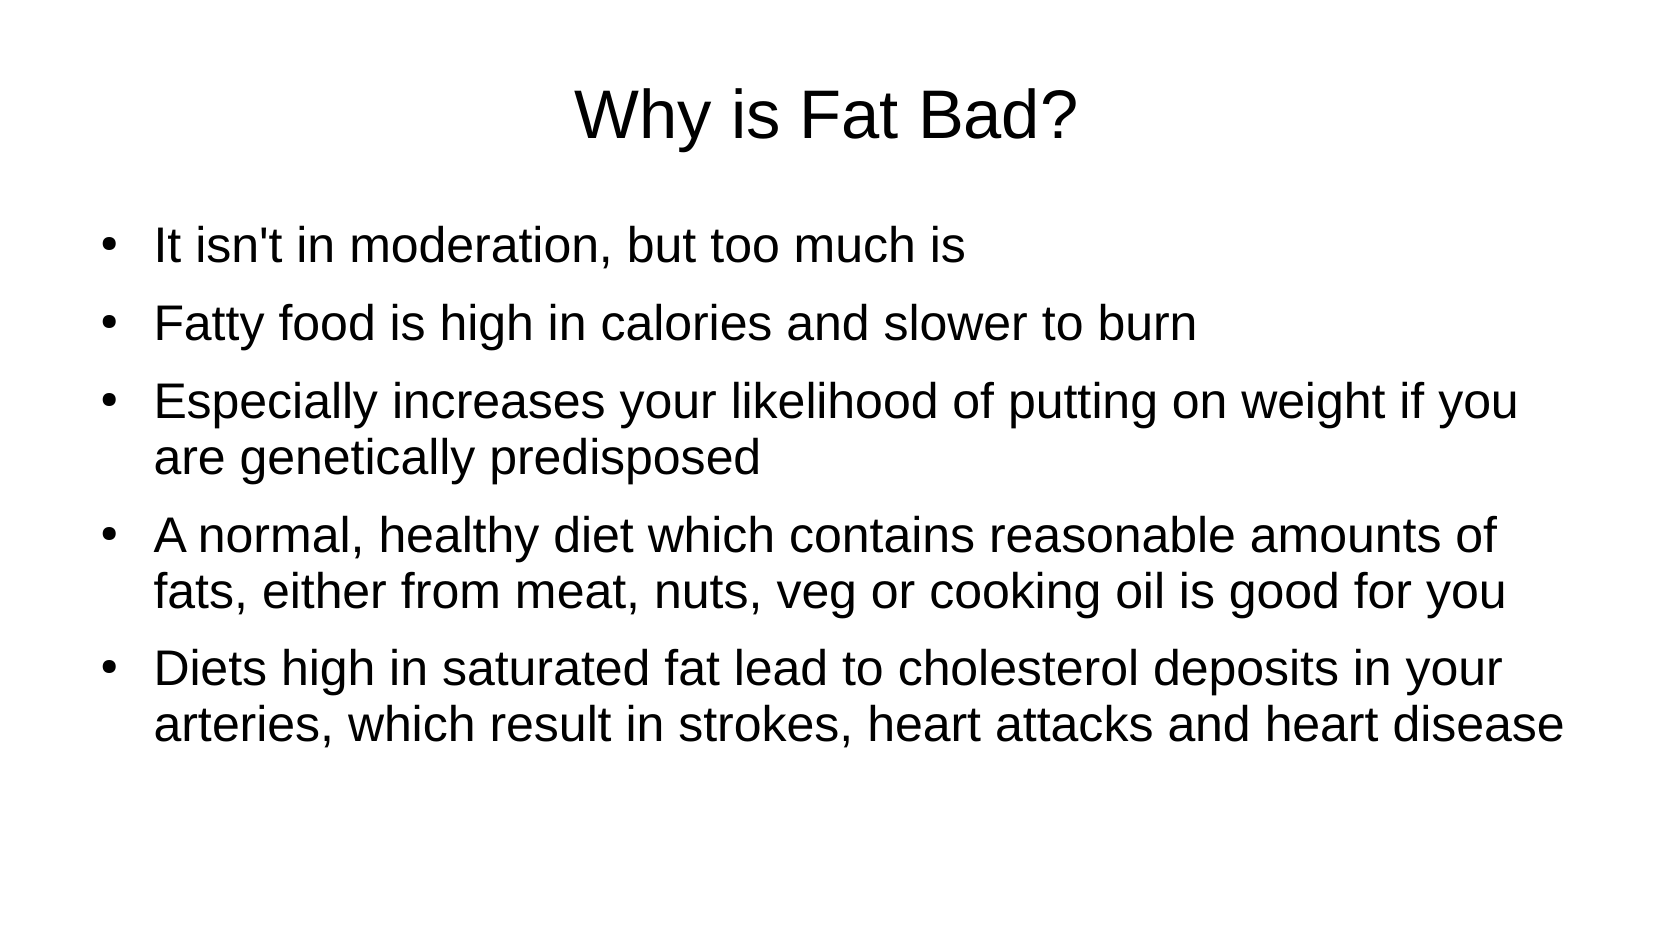

# Why is Fat Bad?
It isn't in moderation, but too much is
Fatty food is high in calories and slower to burn
Especially increases your likelihood of putting on weight if you are genetically predisposed
A normal, healthy diet which contains reasonable amounts of fats, either from meat, nuts, veg or cooking oil is good for you
Diets high in saturated fat lead to cholesterol deposits in your arteries, which result in strokes, heart attacks and heart disease